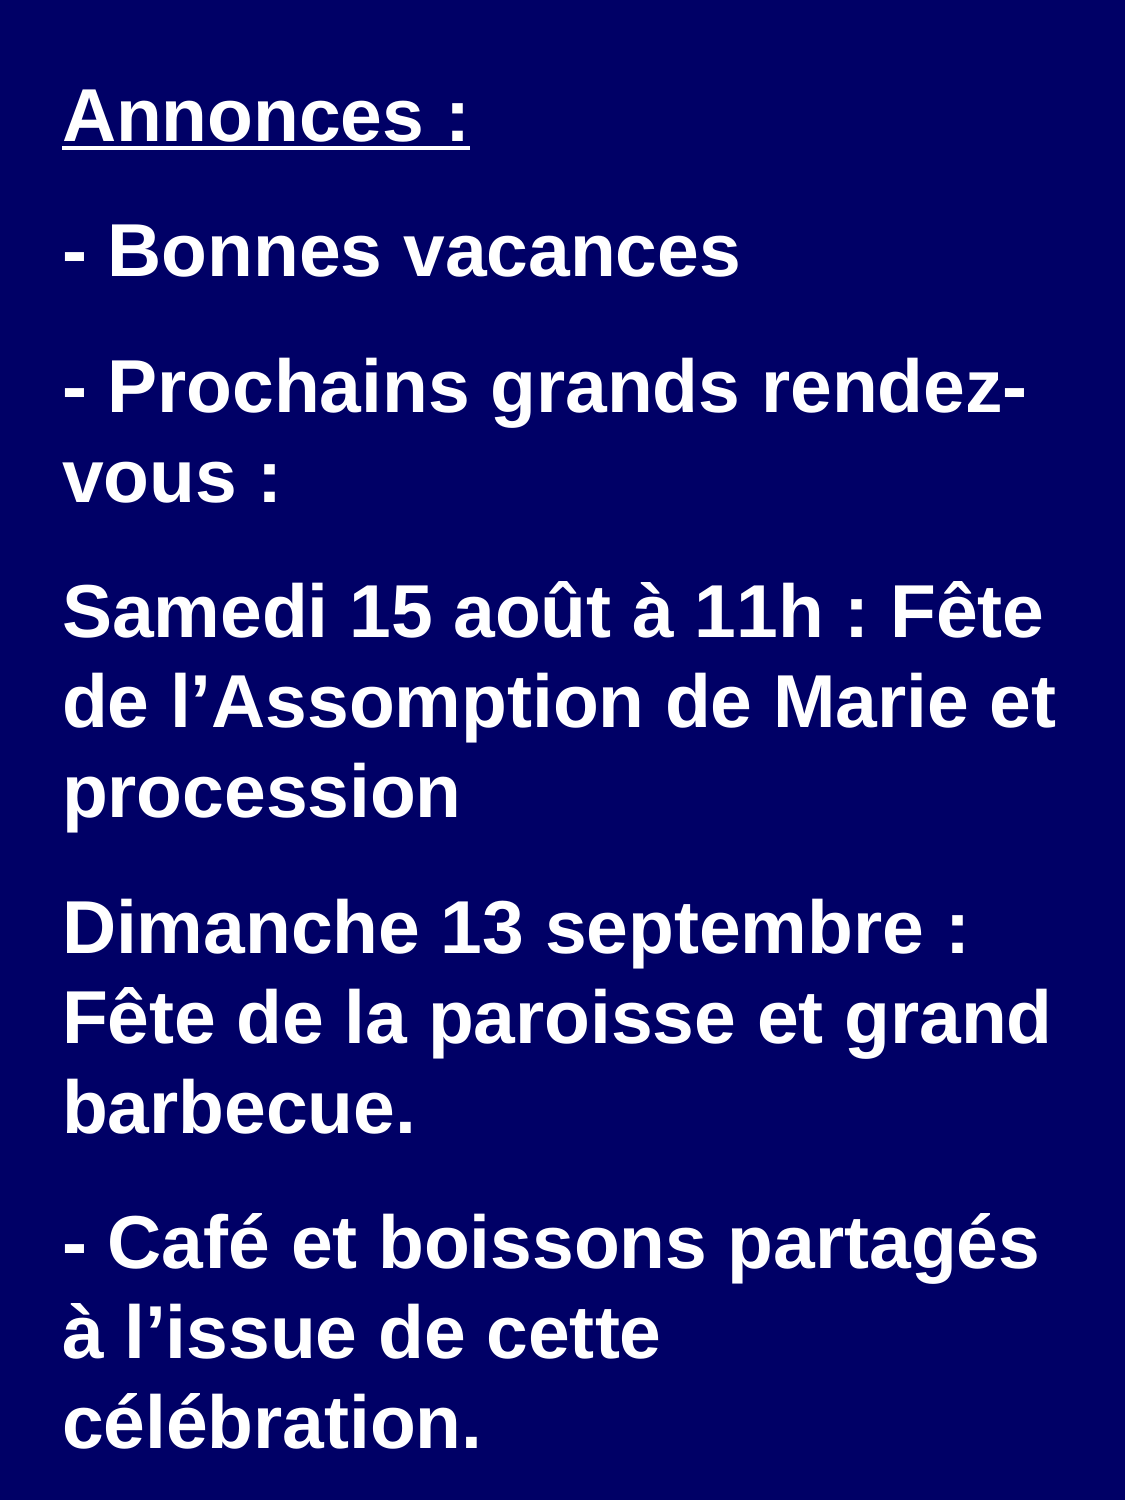

Annonces :
- Bonnes vacances
- Prochains grands rendez-vous :
Samedi 15 août à 11h : Fête de l’Assomption de Marie et procession
Dimanche 13 septembre : Fête de la paroisse et grand barbecue.
- Café et boissons partagés à l’issue de cette célébration.